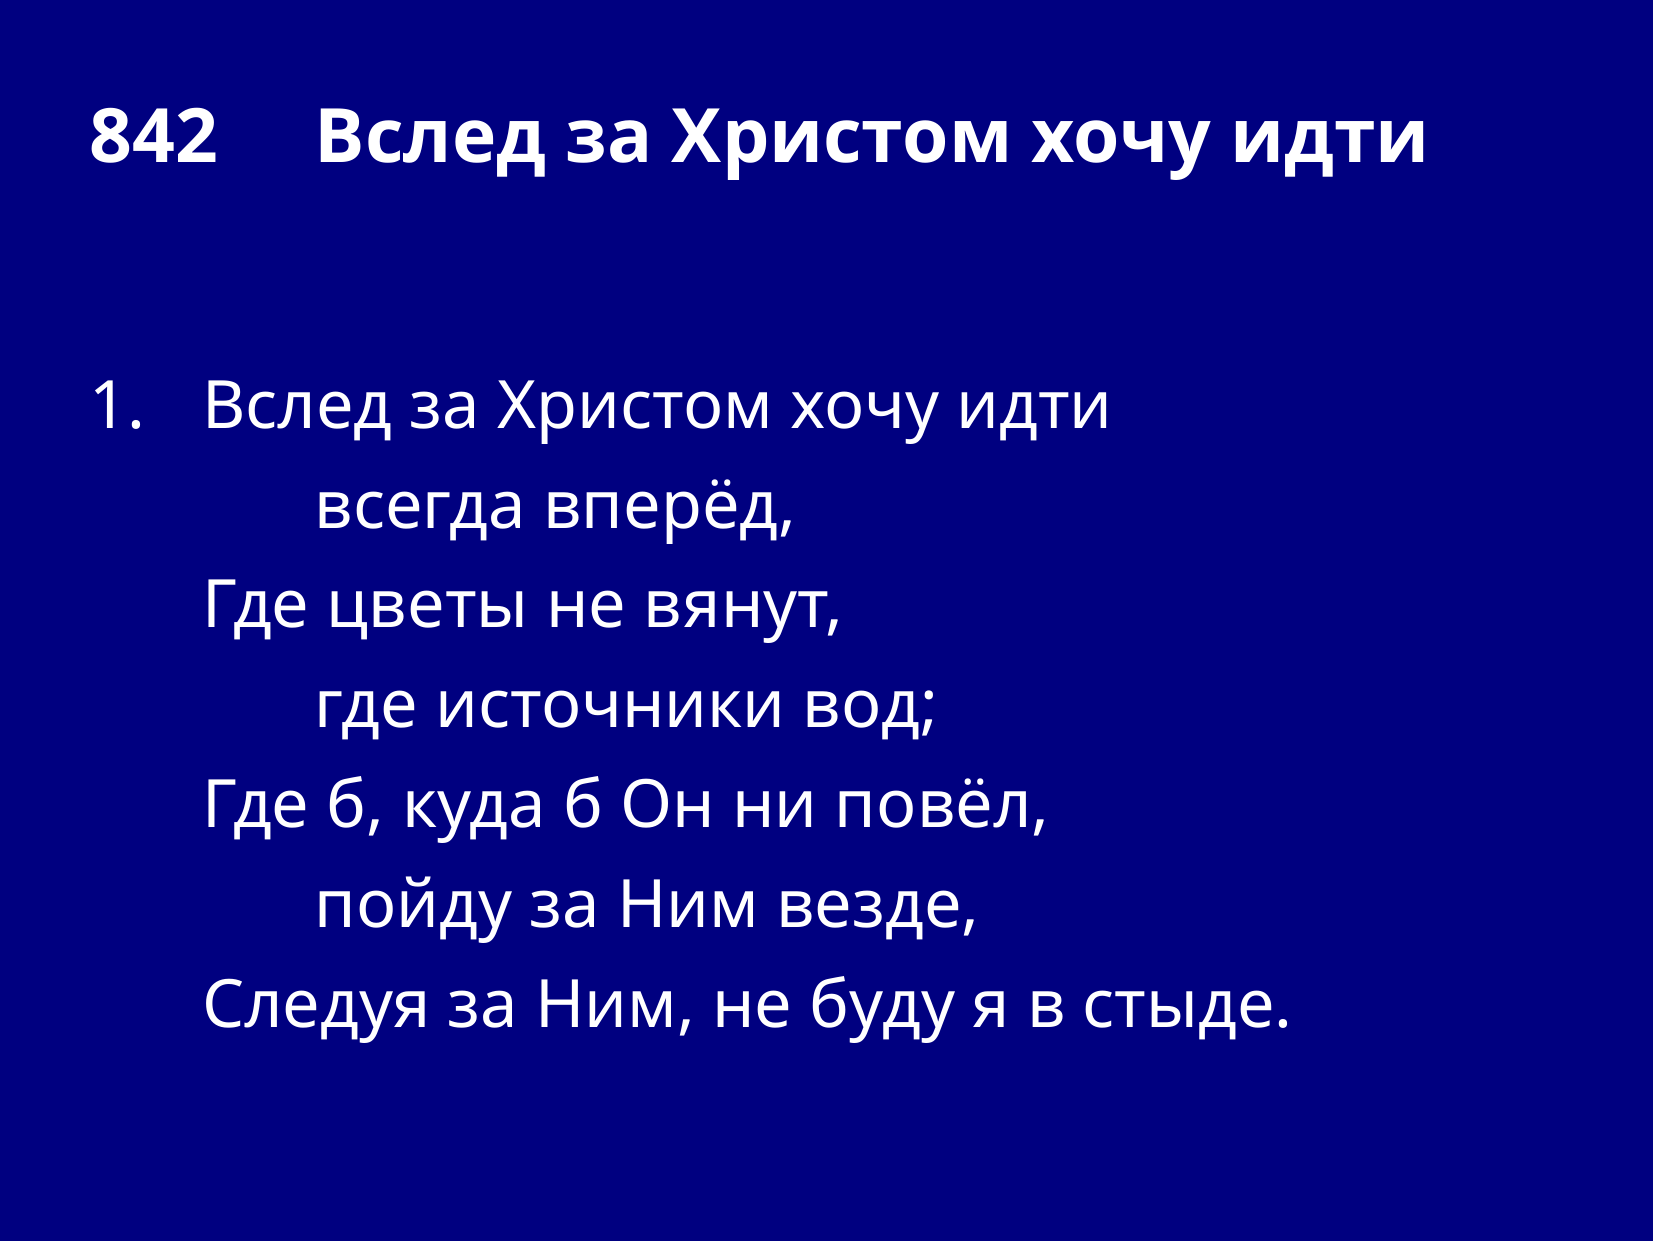

842	Вслед за Христом хочу идти
1.	Вслед за Христом хочу идти
		всегда вперёд,
	Где цветы не вянут,
		где источники вод;
	Где б, куда б Он ни повёл,
		пойду за Ним везде,
	Следуя за Ним, не буду я в стыде.